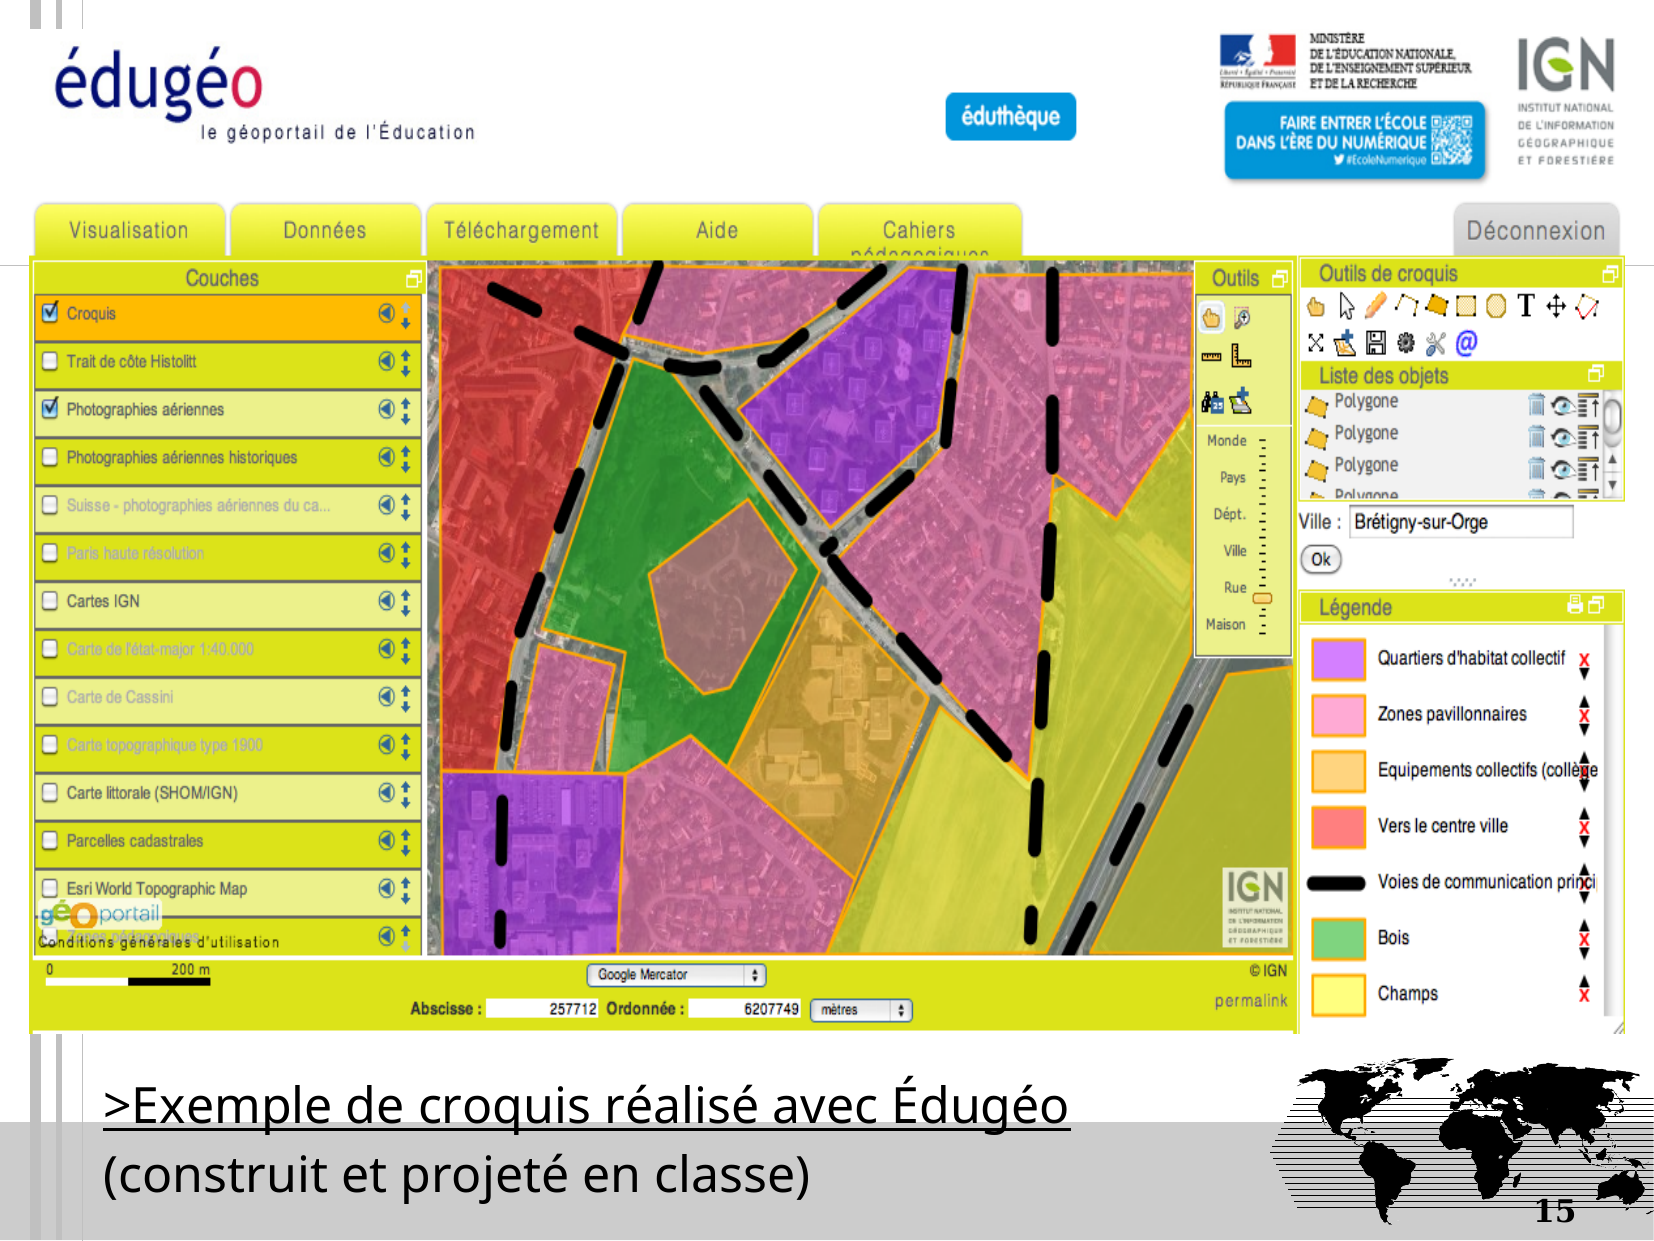

>Exemple de croquis réalisé avec Édugéo (construit et projeté en classe)
15